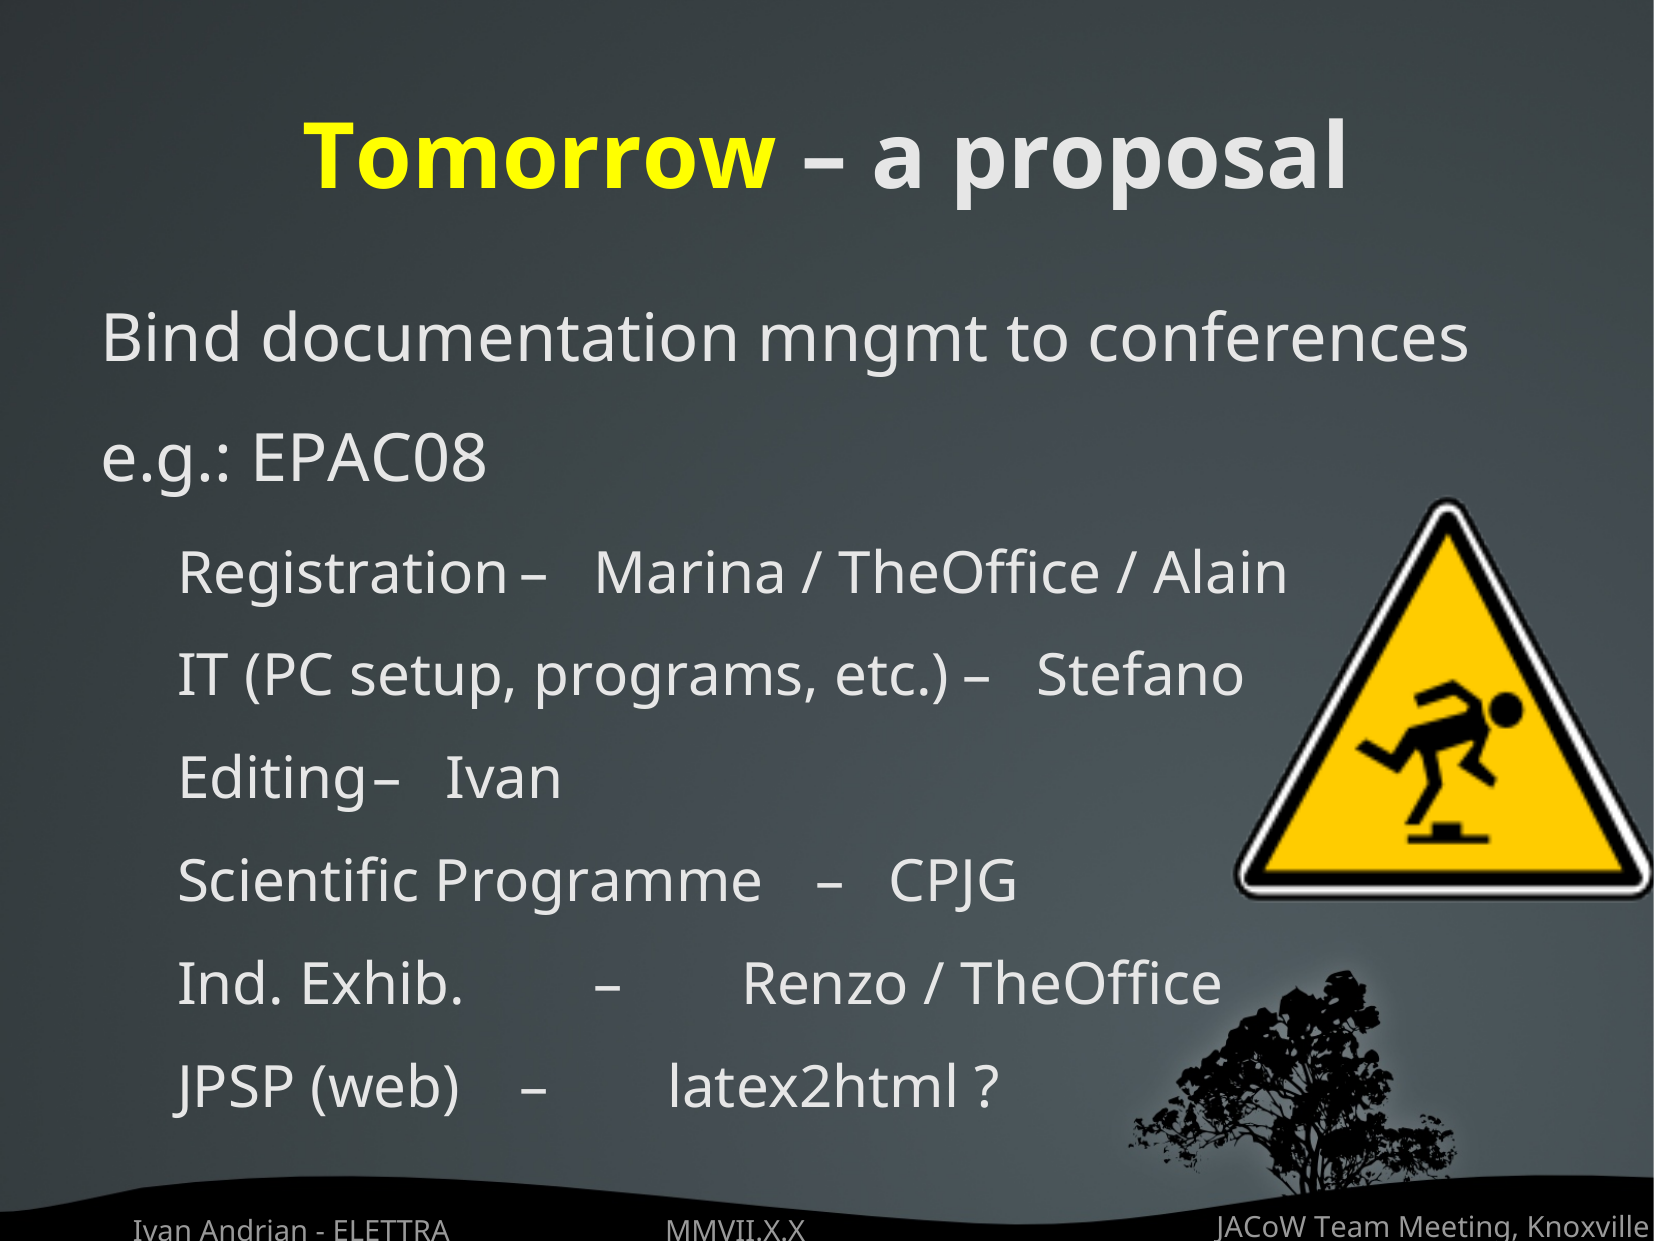

# Tomorrow – a proposal
Bind documentation mngmt to conferences
e.g.: EPAC08
Registration	–	Marina / TheOffice / Alain
IT (PC setup, programs, etc.)	–	Stefano
Editing	–	Ivan
Scientific Programme	–	CPJG
Ind. Exhib.		–		Renzo / TheOffice
JPSP (web) 	–		latex2html ?
7
Ivan Andrian - ELETTRA
MMVII.X.X